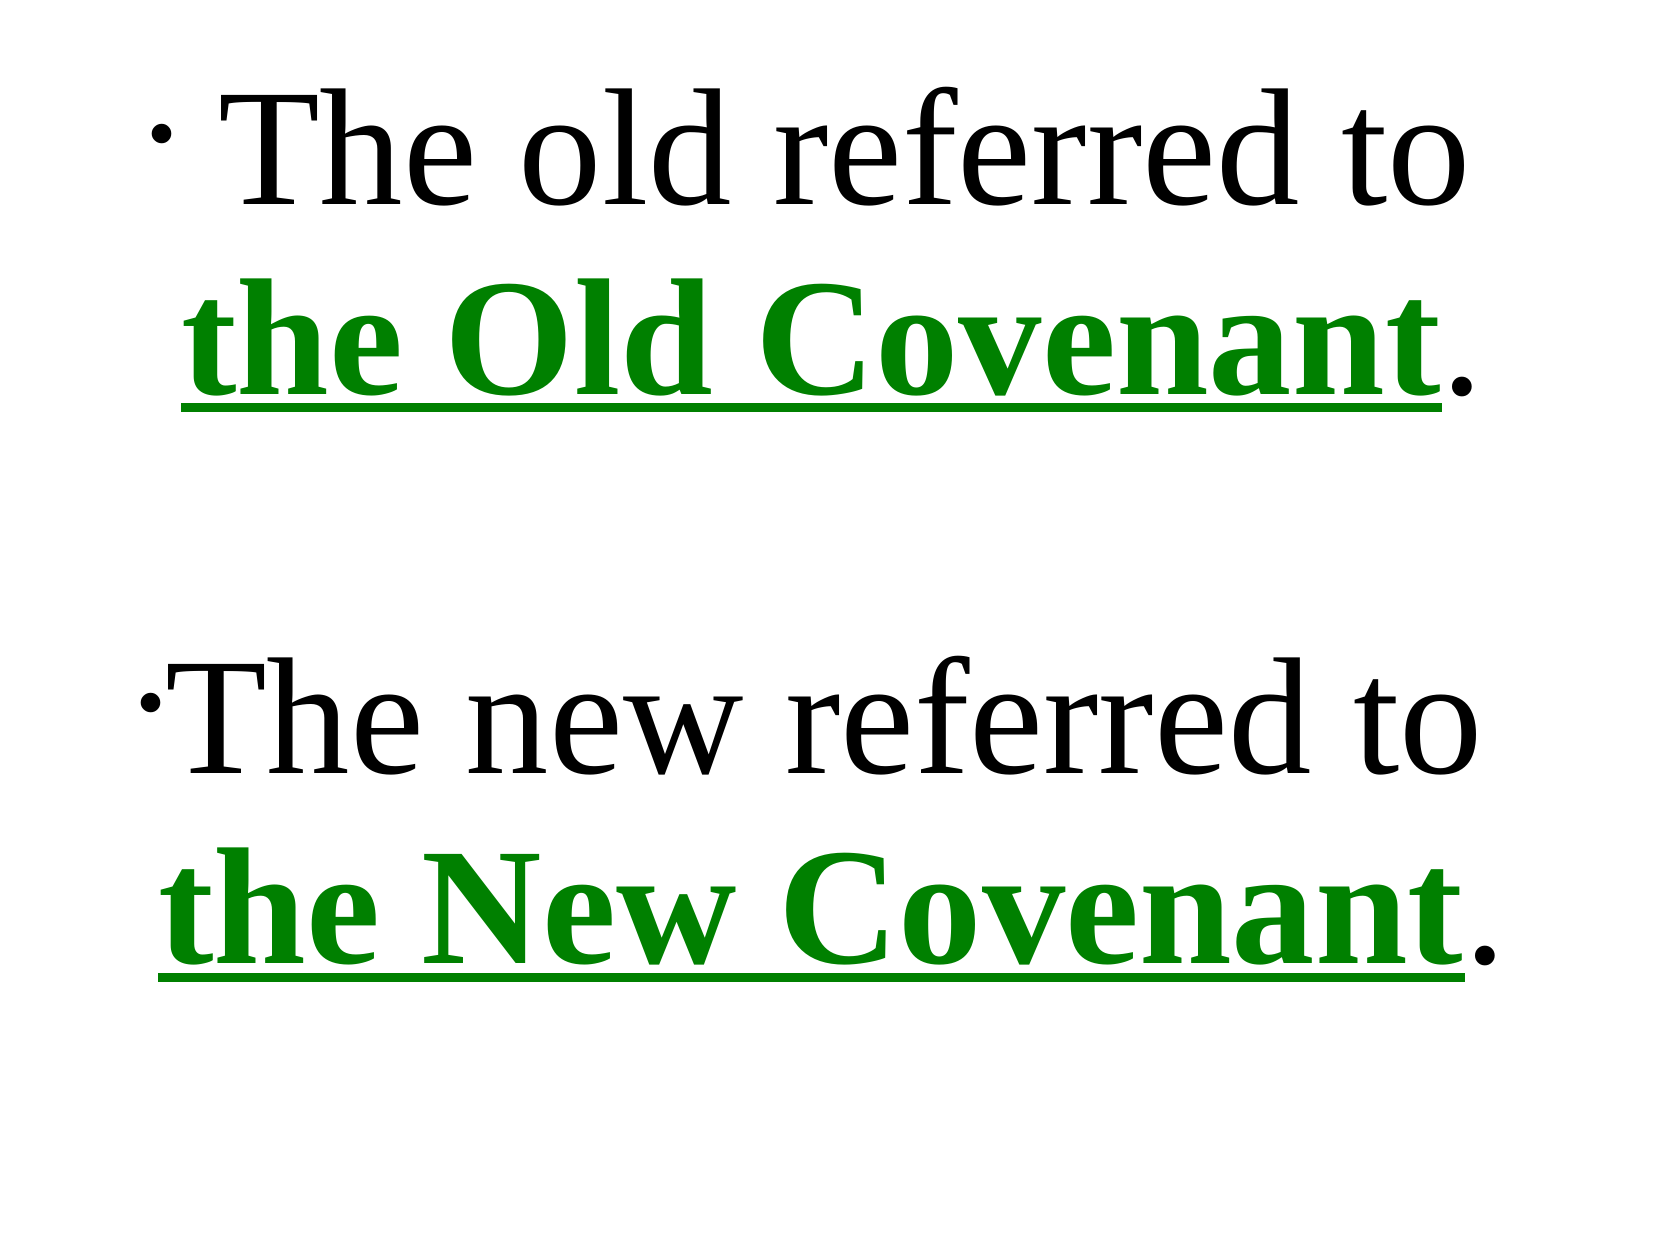

The old referred to
the Old Covenant.
The new referred to
the New Covenant.
14